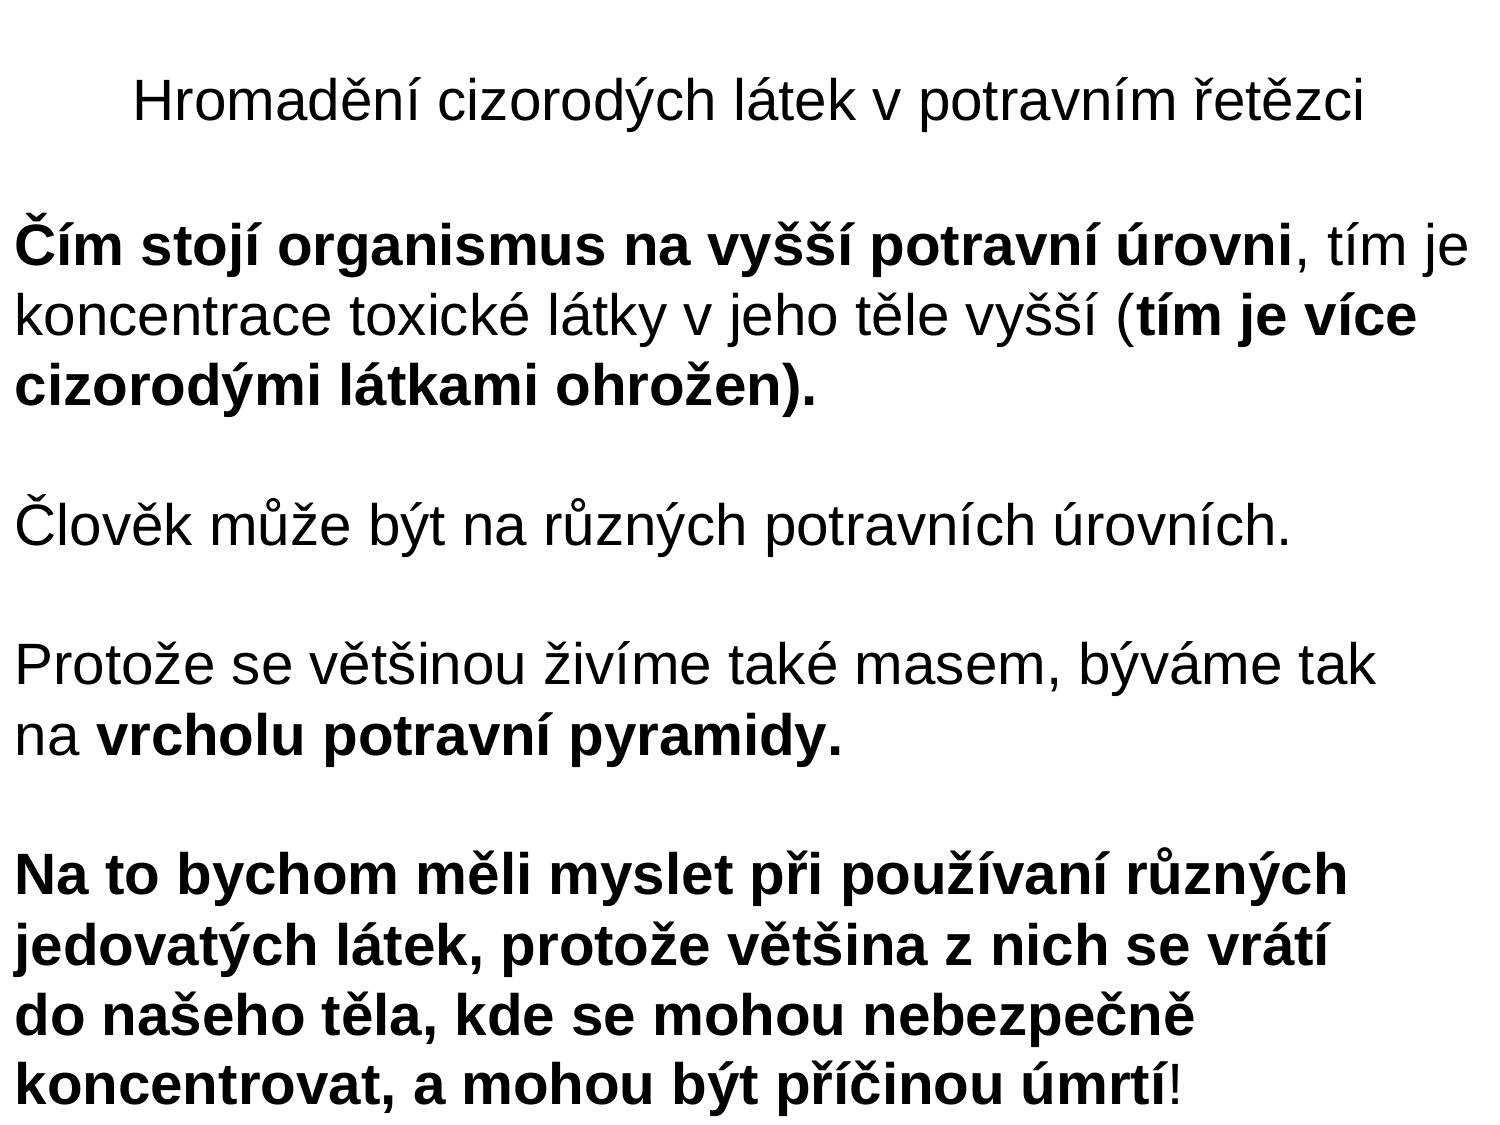

Hromadění cizorodých látek v potravním řetězci
Čím stojí organismus na vyšší potravní úrovni, tím je koncentrace toxické látky v jeho těle vyšší (tím je více cizorodými látkami ohrožen).
Člověk může být na různých potravních úrovních.
Protože se většinou živíme také masem, býváme tak
na vrcholu potravní pyramidy.
Na to bychom měli myslet při používaní různých jedovatých látek, protože většina z nich se vrátí
do našeho těla, kde se mohou nebezpečně koncentrovat, a mohou být příčinou úmrtí!